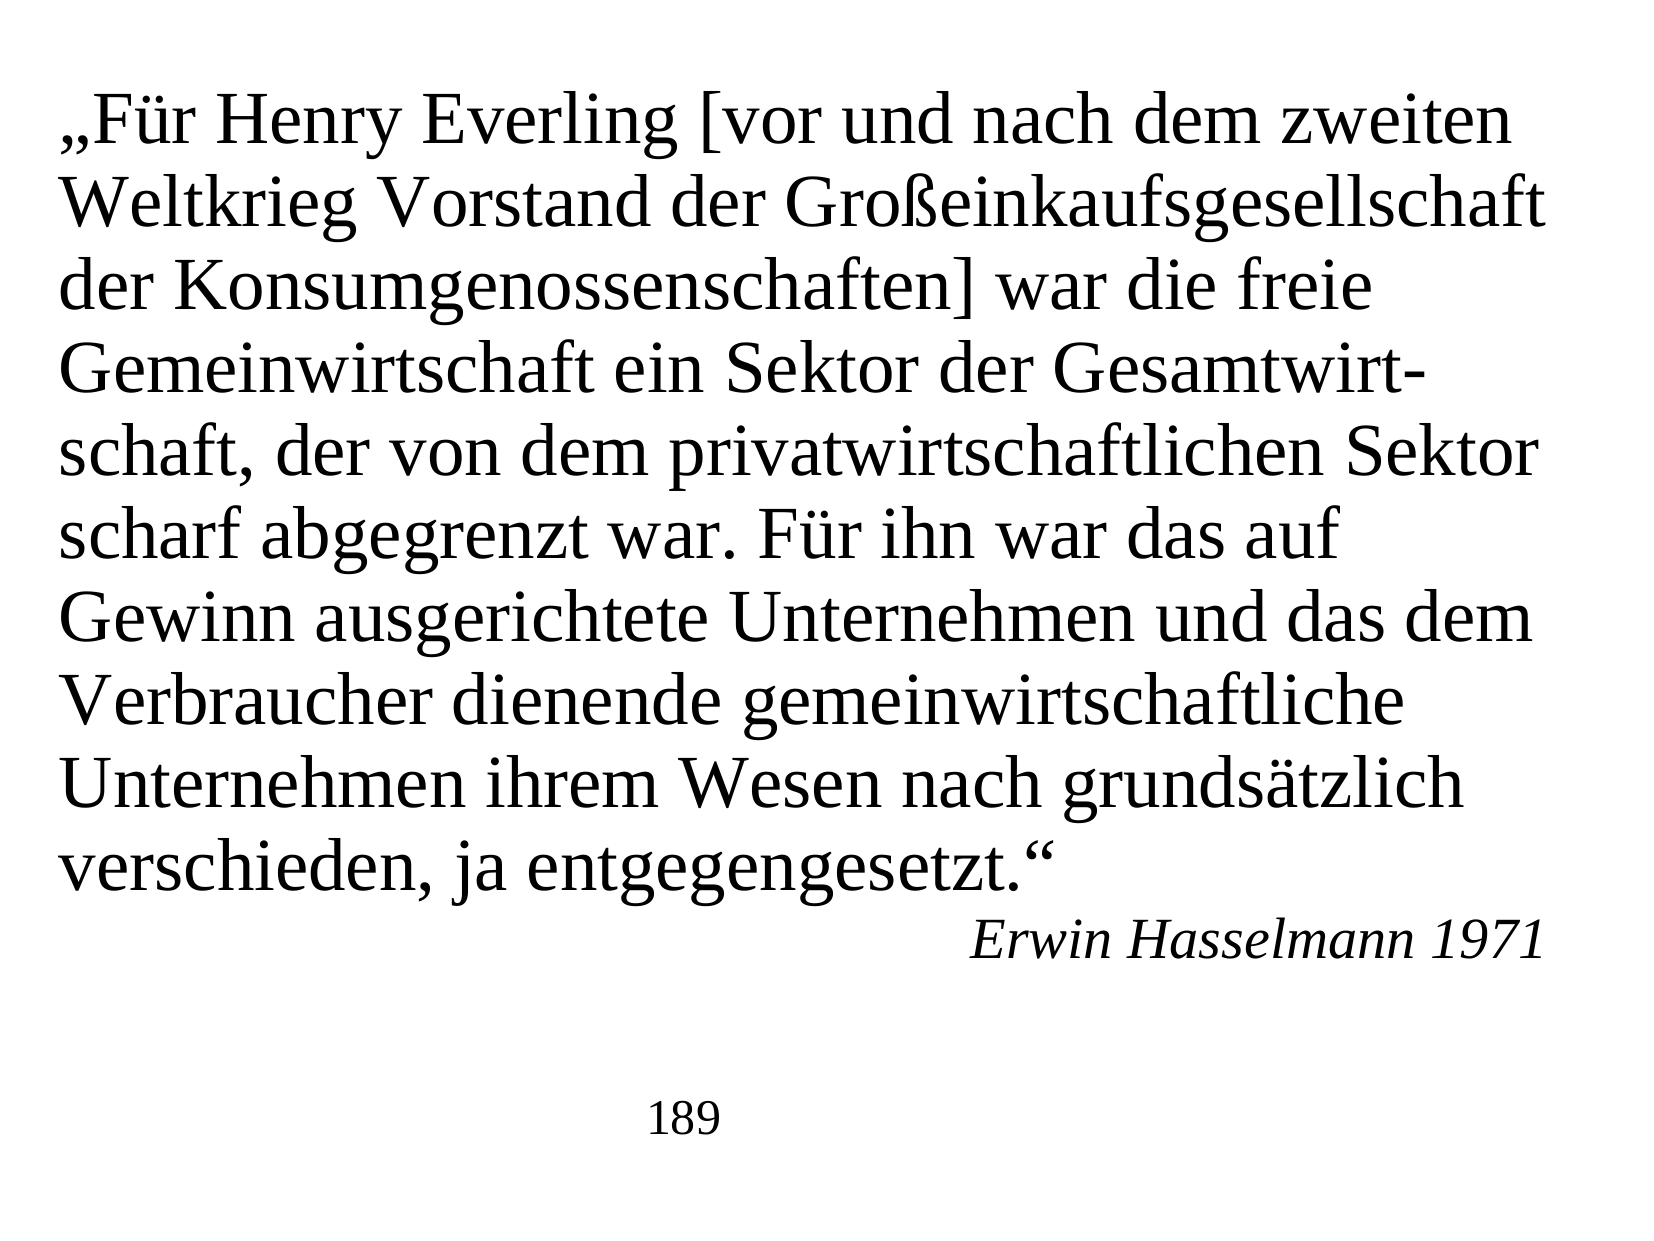

„Für Henry Everling [vor und nach dem zweiten
Weltkrieg Vorstand der Großeinkaufsgesellschaft
der Konsumgenossenschaften] war die freie
Gemeinwirtschaft ein Sektor der Gesamtwirt-schaft, der von dem privatwirtschaftlichen Sektor scharf abgegrenzt war. Für ihn war das auf Gewinn ausgerichtete Unternehmen und das dem Verbraucher dienende gemeinwirtschaftliche Unternehmen ihrem Wesen nach grundsätzlich verschieden, ja entgegengesetzt.“
Erwin Hasselmann 1971